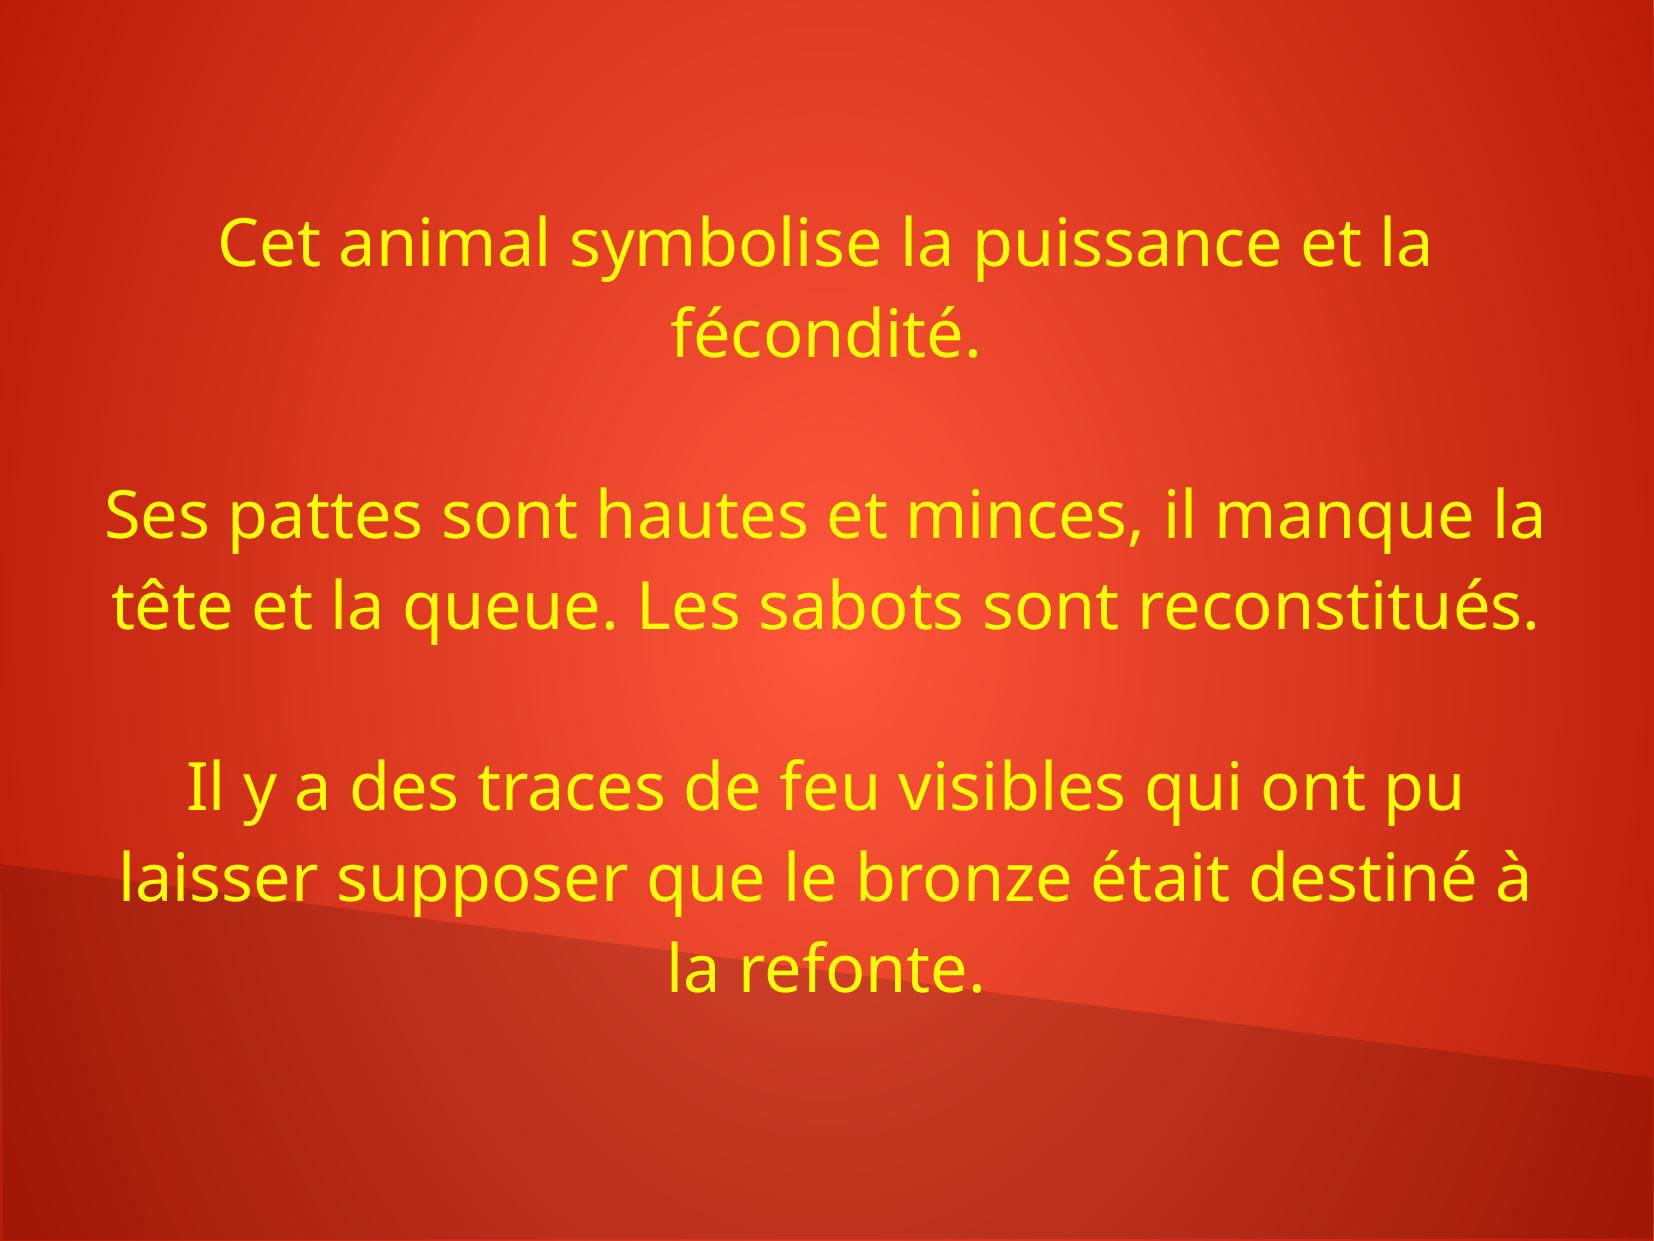

# Cet animal symbolise la puissance et la fécondité.
Ses pattes sont hautes et minces, il manque la tête et la queue. Les sabots sont reconstitués.
Il y a des traces de feu visibles qui ont pu laisser supposer que le bronze était destiné à la refonte.